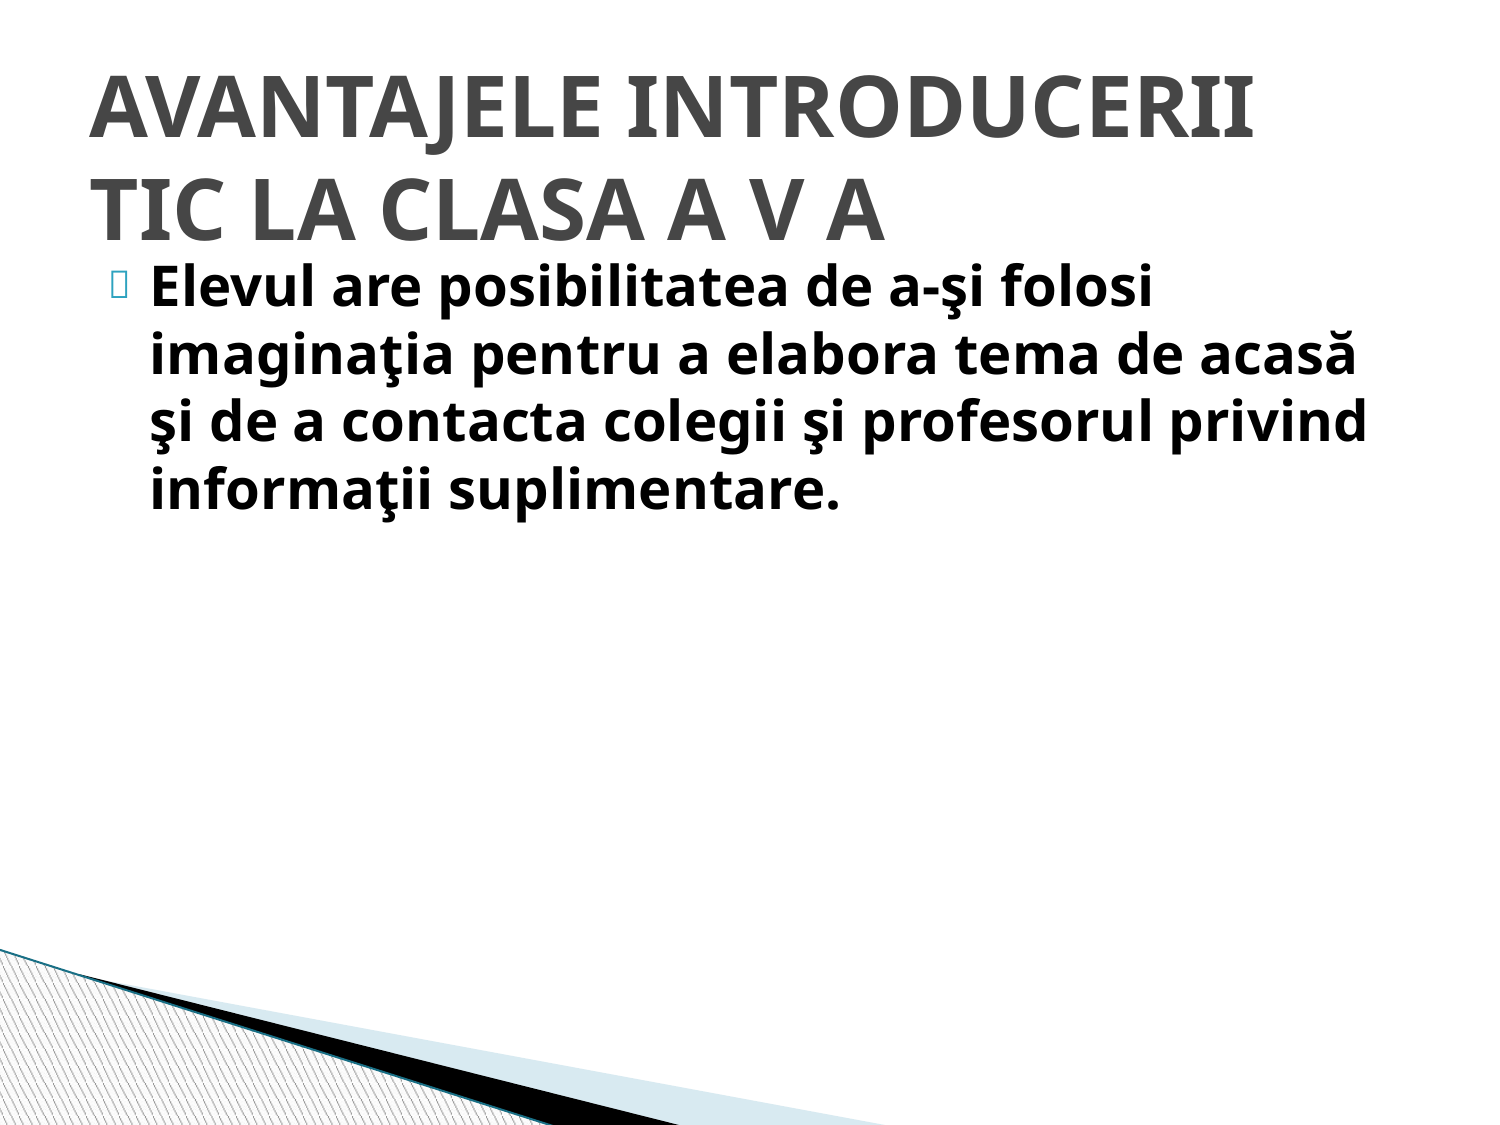

AVANTAJELE INTRODUCERII TIC LA CLASA A V A
# Elevul are posibilitatea de a-şi folosi imaginaţia pentru a elabora tema de acasă şi de a contacta colegii şi profesorul privind informaţii suplimentare.